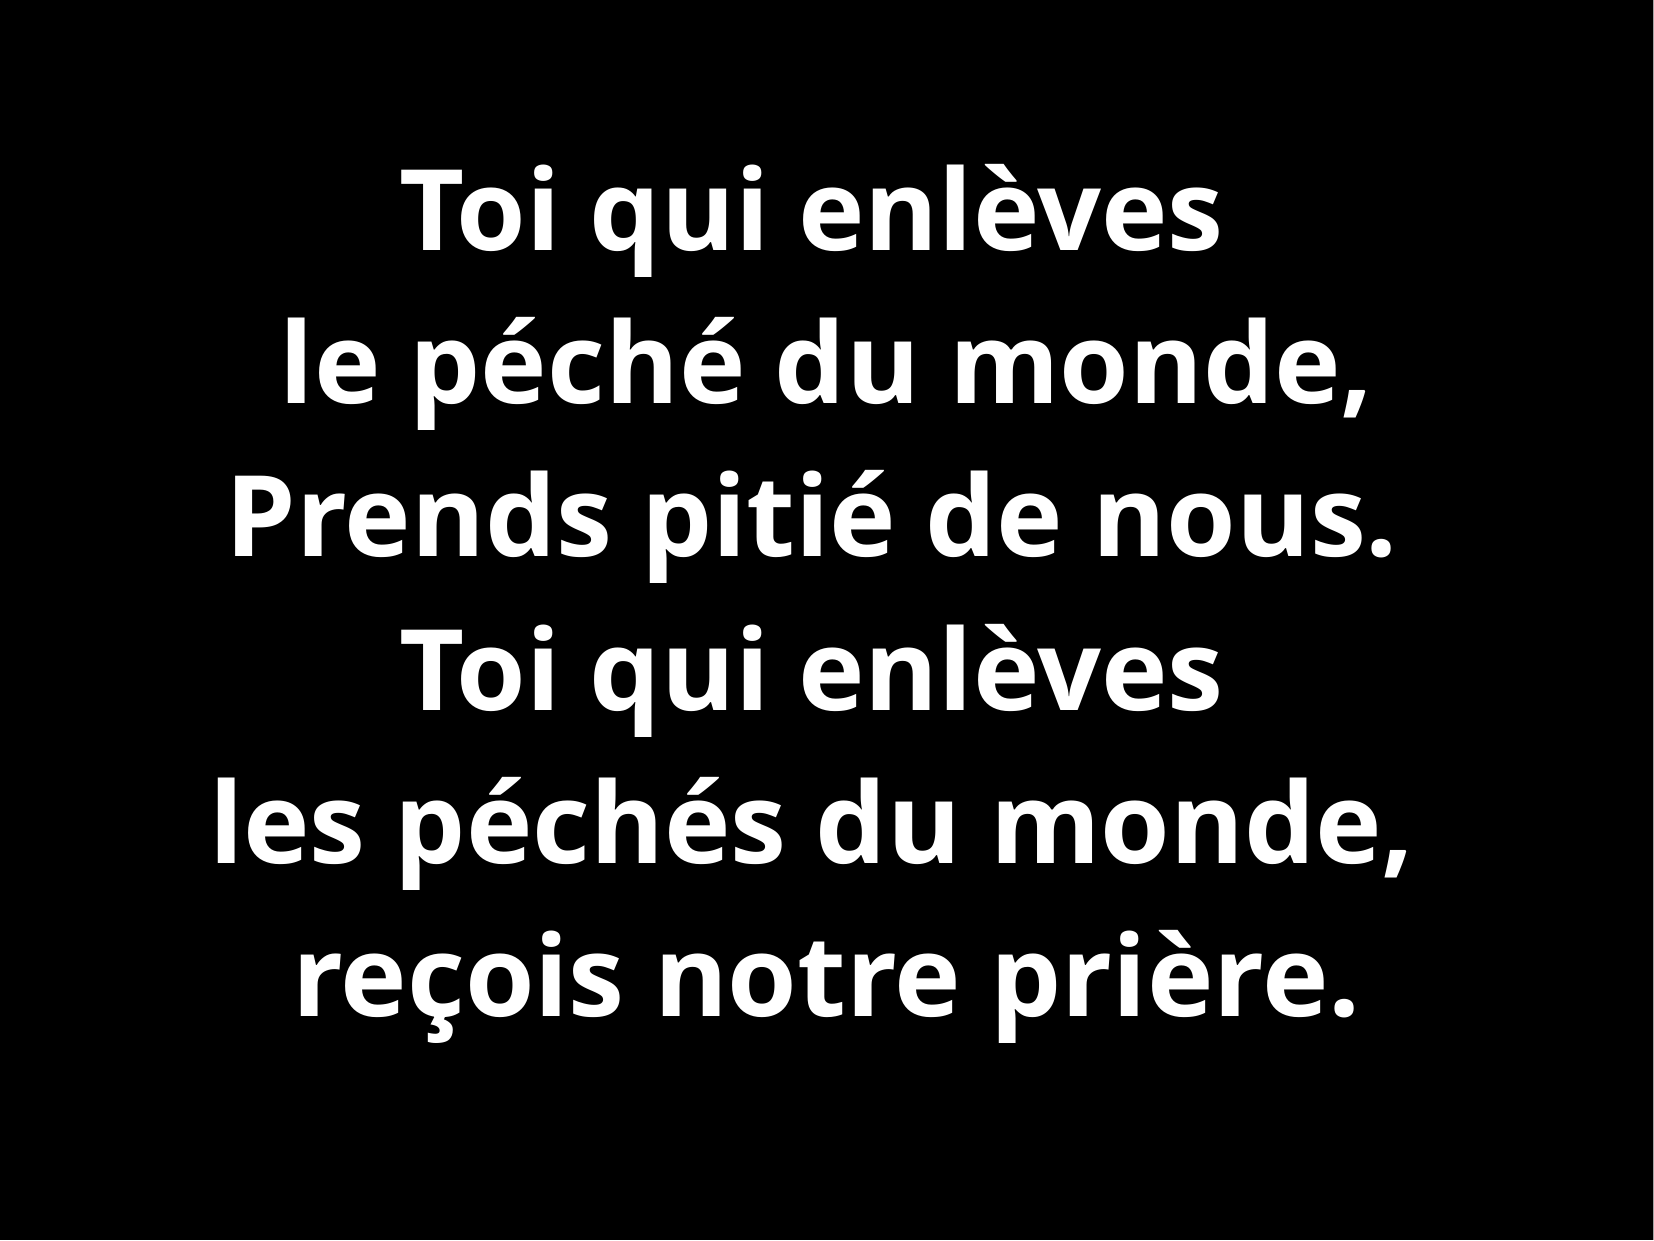

# Toi qui enlèves
le péché du monde,
Prends pitié de nous.
Toi qui enlèves
les péchés du monde,
reçois notre prière.